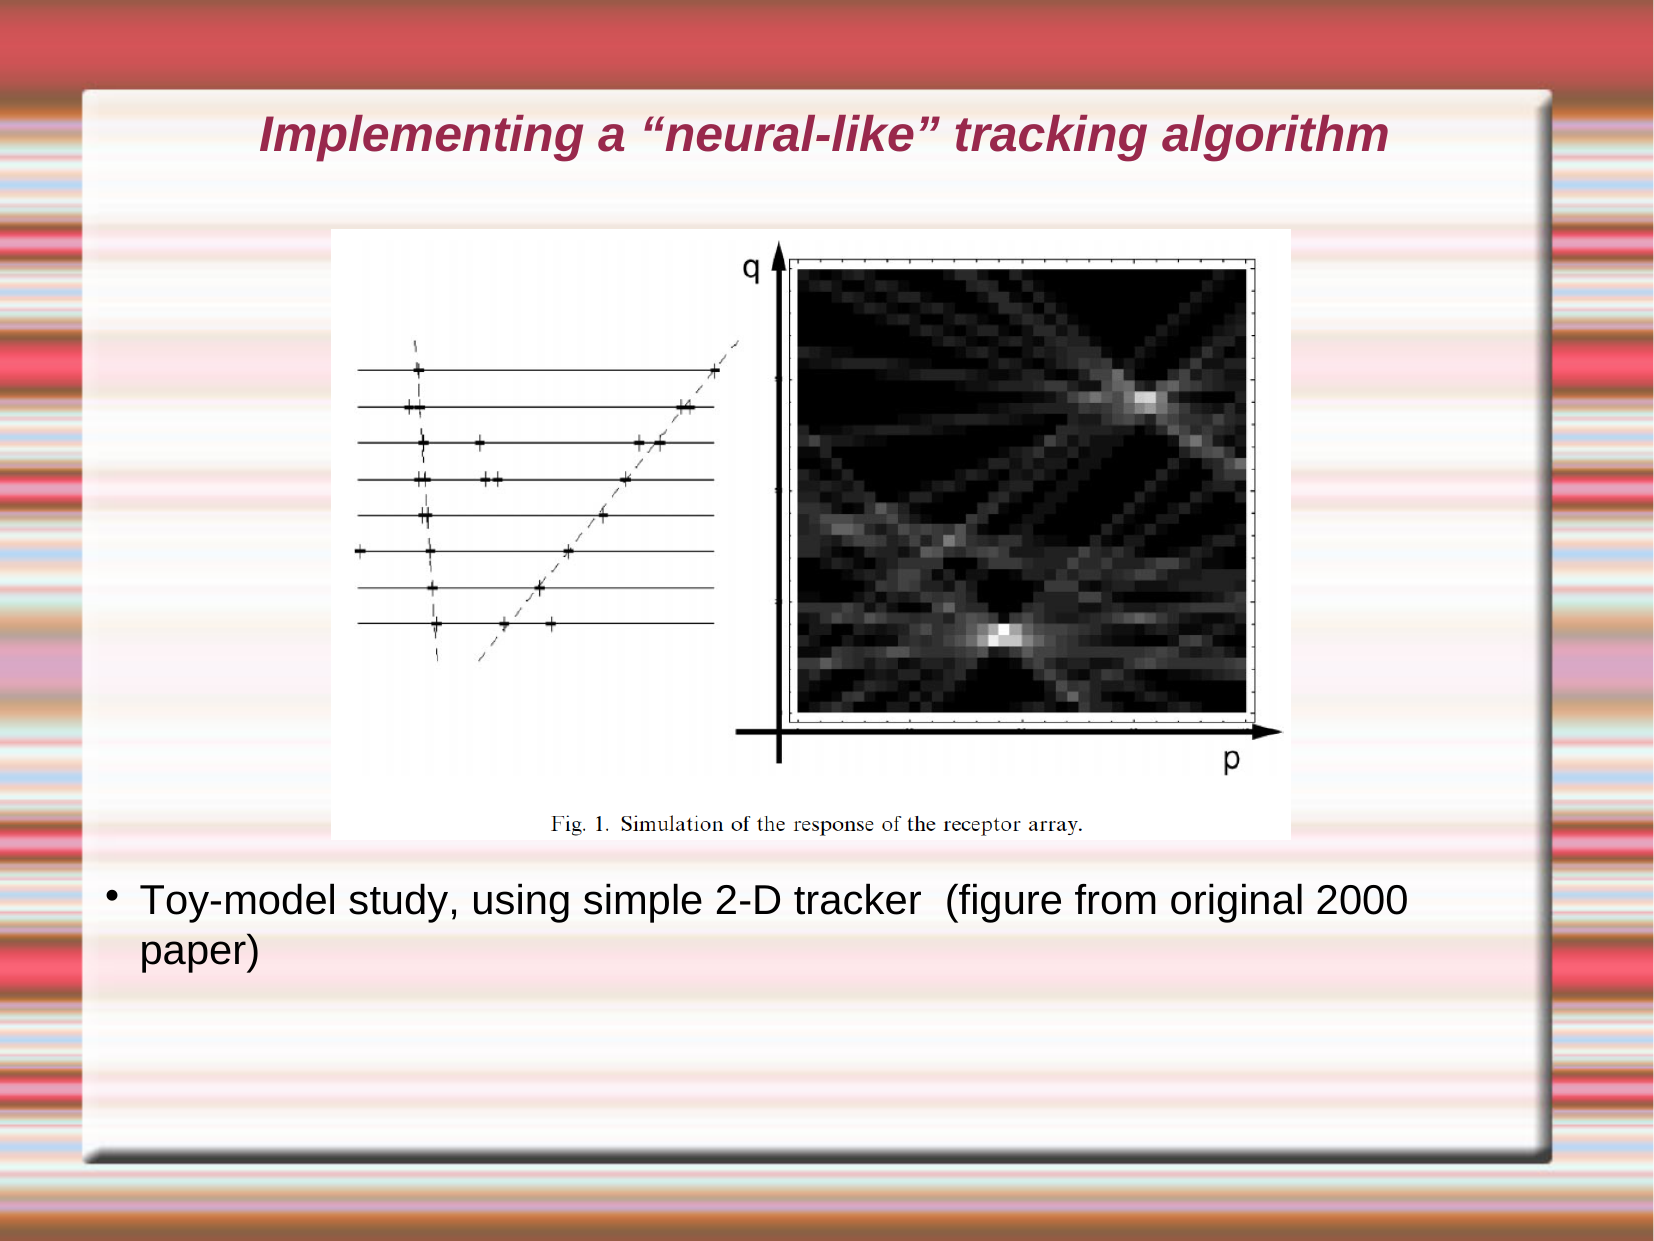

Implementing a “neural-like” tracking algorithm
Toy-model study, using simple 2-D tracker (figure from original 2000 paper)